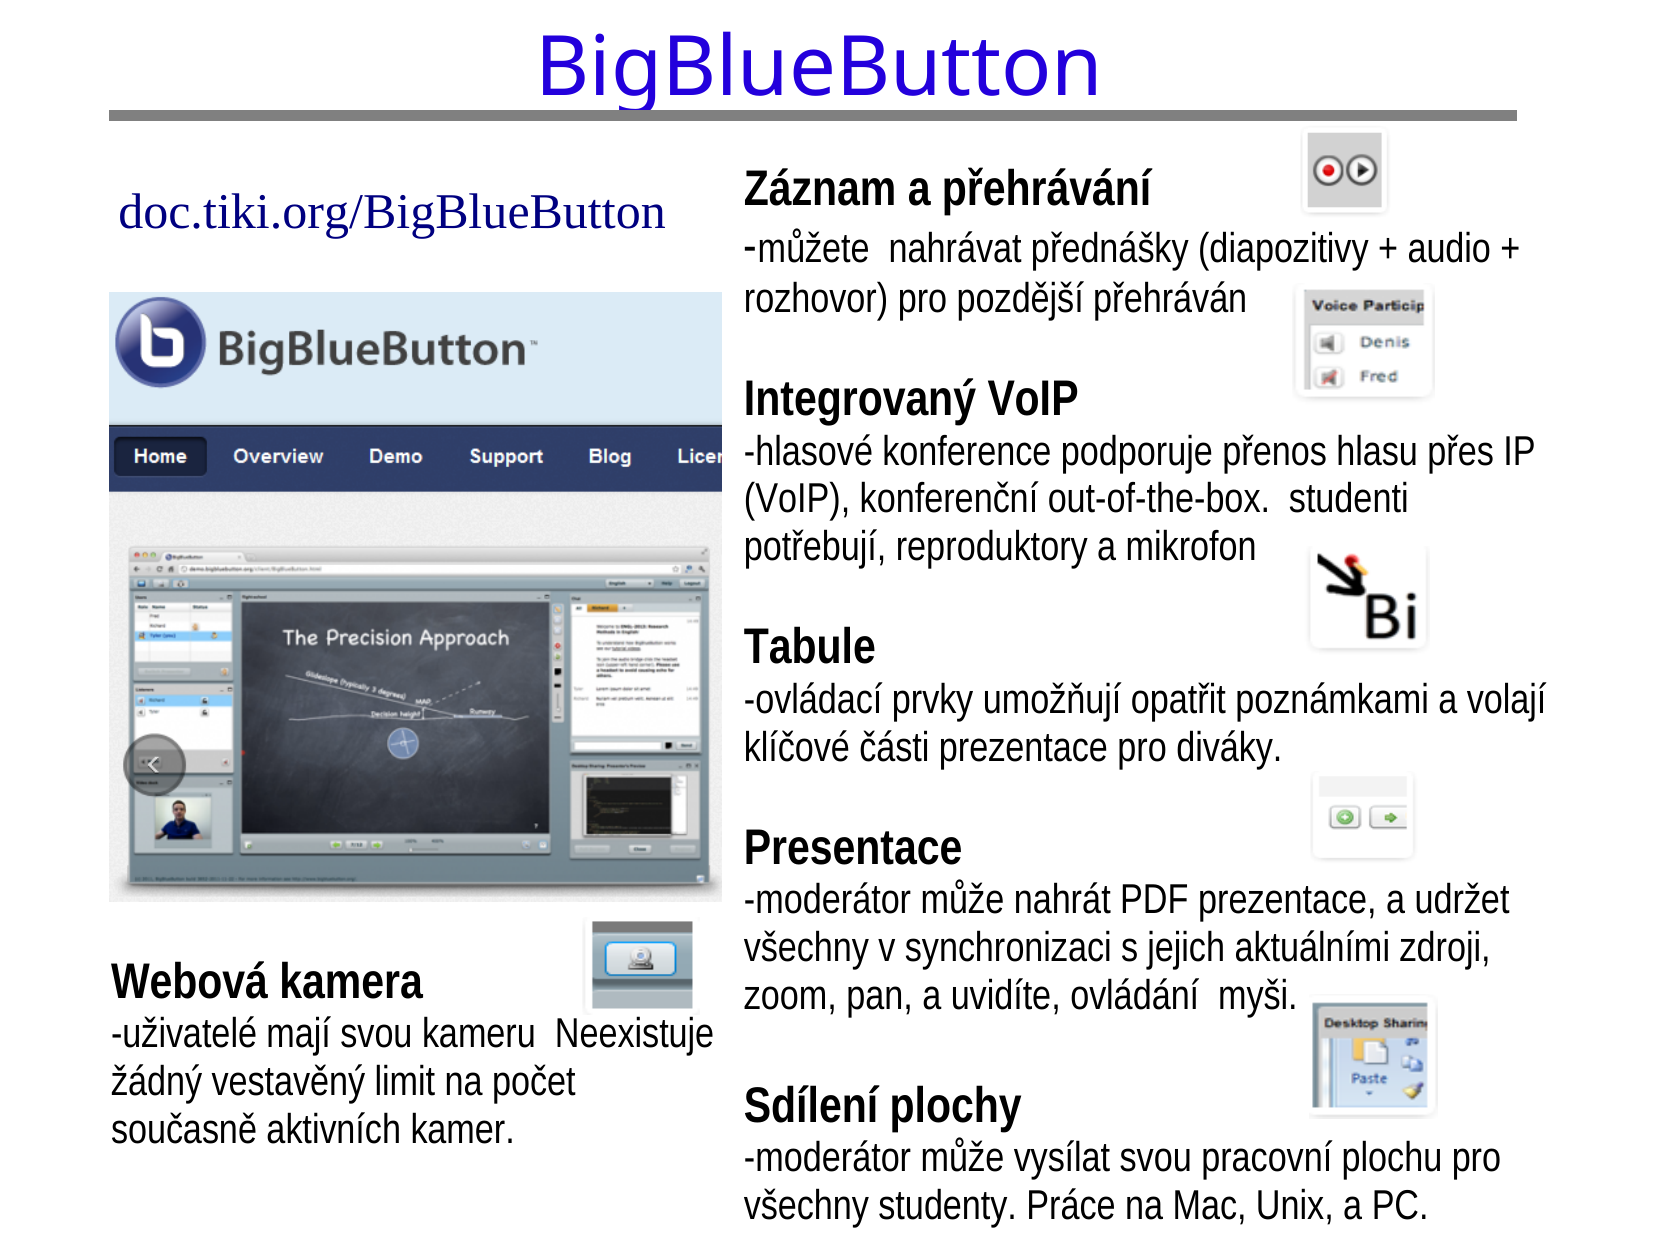

# BigBlueButton
Záznam a přehrávání
-můžete nahrávat přednášky (diapozitivy + audio + rozhovor) pro pozdější přehráván
Integrovaný VoIP
-hlasové konference podporuje přenos hlasu přes IP (VoIP), konferenční out-of-the-box. studenti potřebují, reproduktory a mikrofon
Tabule
-ovládací prvky umožňují opatřit poznámkami a volají klíčové části prezentace pro diváky.
Presentace
-moderátor může nahrát PDF prezentace, a udržet všechny v synchronizaci s jejich aktuálními zdroji, zoom, pan, a uvidíte, ovládání myši.
Sdílení plochy
-moderátor může vysílat svou pracovní plochu pro všechny studenty. Práce na Mac, Unix, a PC.
doc.tiki.org/BigBlueButton
Webová kamera
-uživatelé mají svou kameru Neexistuje žádný vestavěný limit na počet současně aktivních kamer.